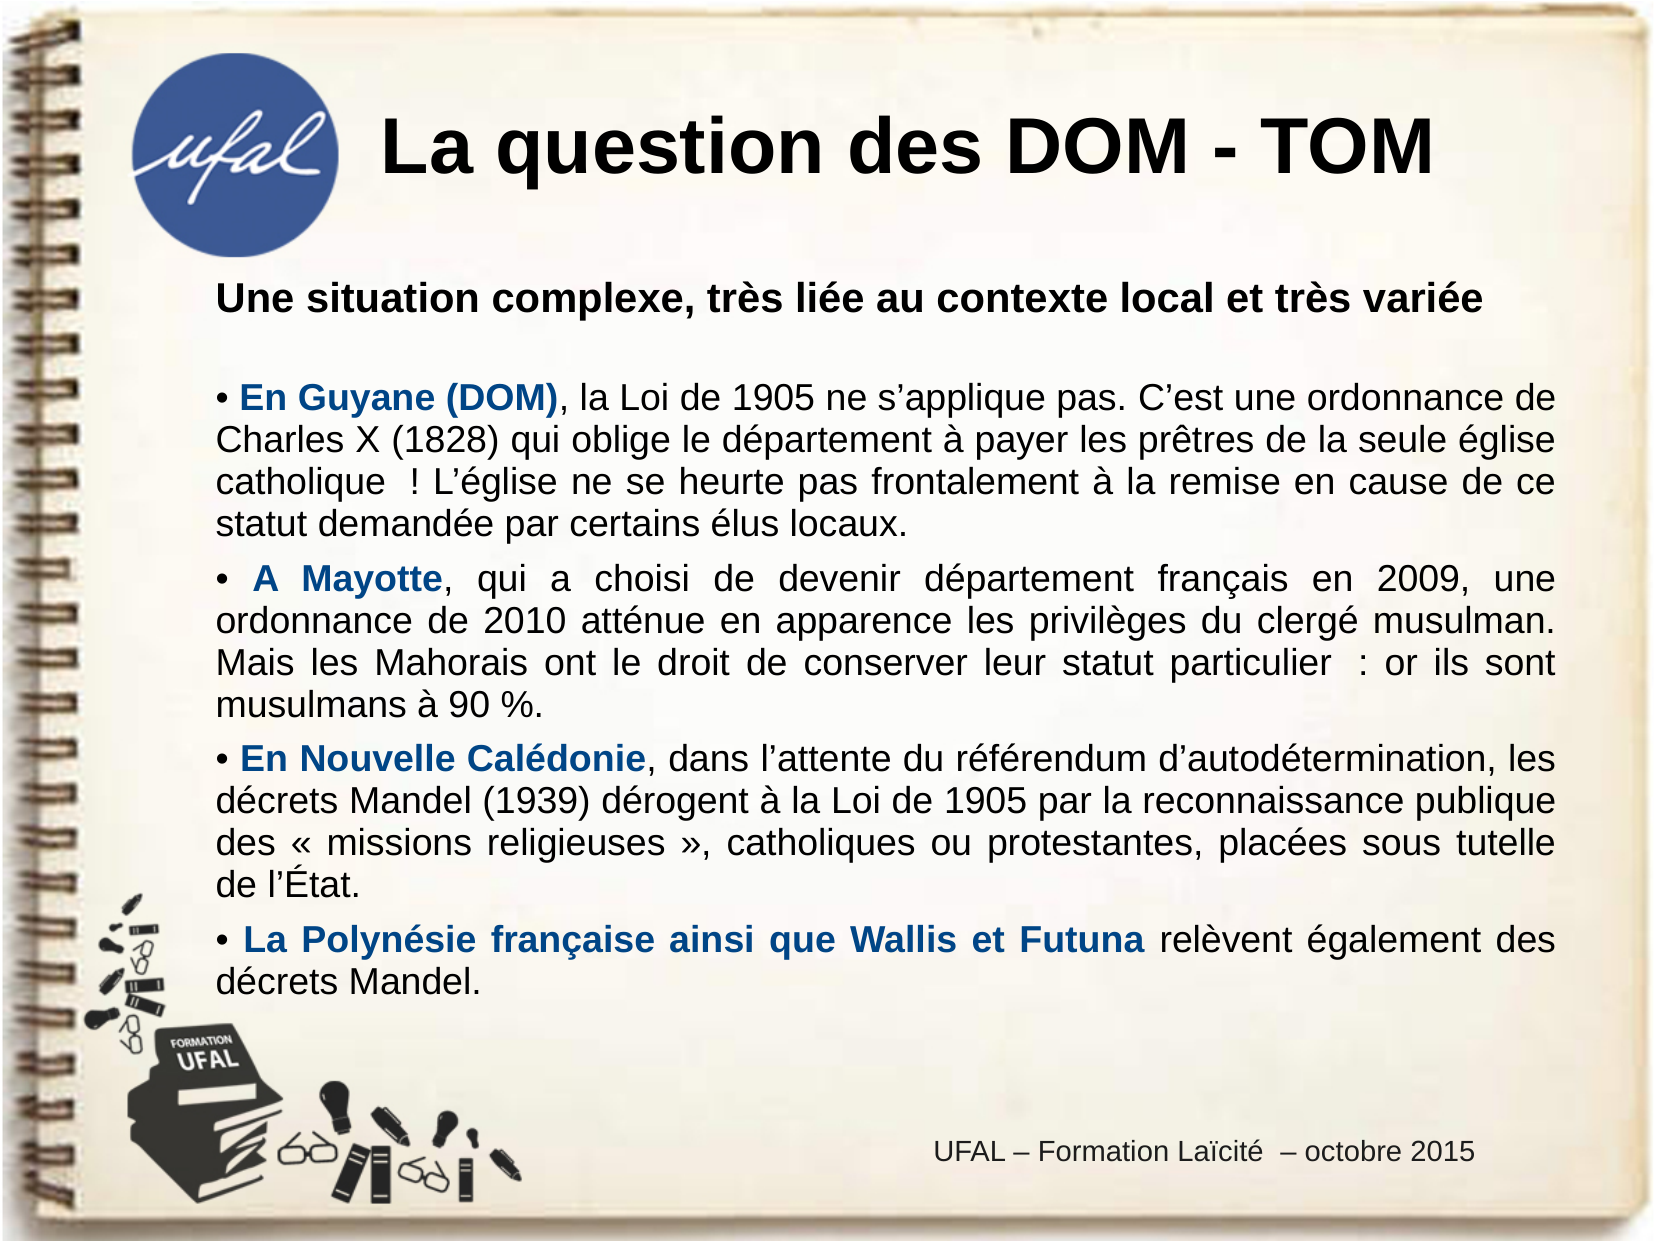

La question des DOM - TOM
Une situation complexe, très liée au contexte local et très variée
• En Guyane (DOM), la Loi de 1905 ne s’applique pas. C’est une ordonnance de Charles X (1828) qui oblige le département à payer les prêtres de la seule église catholique  ! L’église ne se heurte pas frontalement à la remise en cause de ce statut demandée par certains élus locaux.
• A Mayotte, qui a choisi de devenir département français en 2009, une ordonnance de 2010 atténue en apparence les privilèges du clergé musulman. Mais les Mahorais ont le droit de conserver leur statut particulier  : or ils sont musulmans à 90 %.
• En Nouvelle Calédonie, dans l’attente du référendum d’autodétermination, les décrets Mandel (1939) dérogent à la Loi de 1905 par la reconnaissance publique des « missions religieuses », catholiques ou protestantes, placées sous tutelle de l’État.
• La Polynésie française ainsi que Wallis et Futuna relèvent également des décrets Mandel.
UFAL – Formation Laïcité – octobre 2015